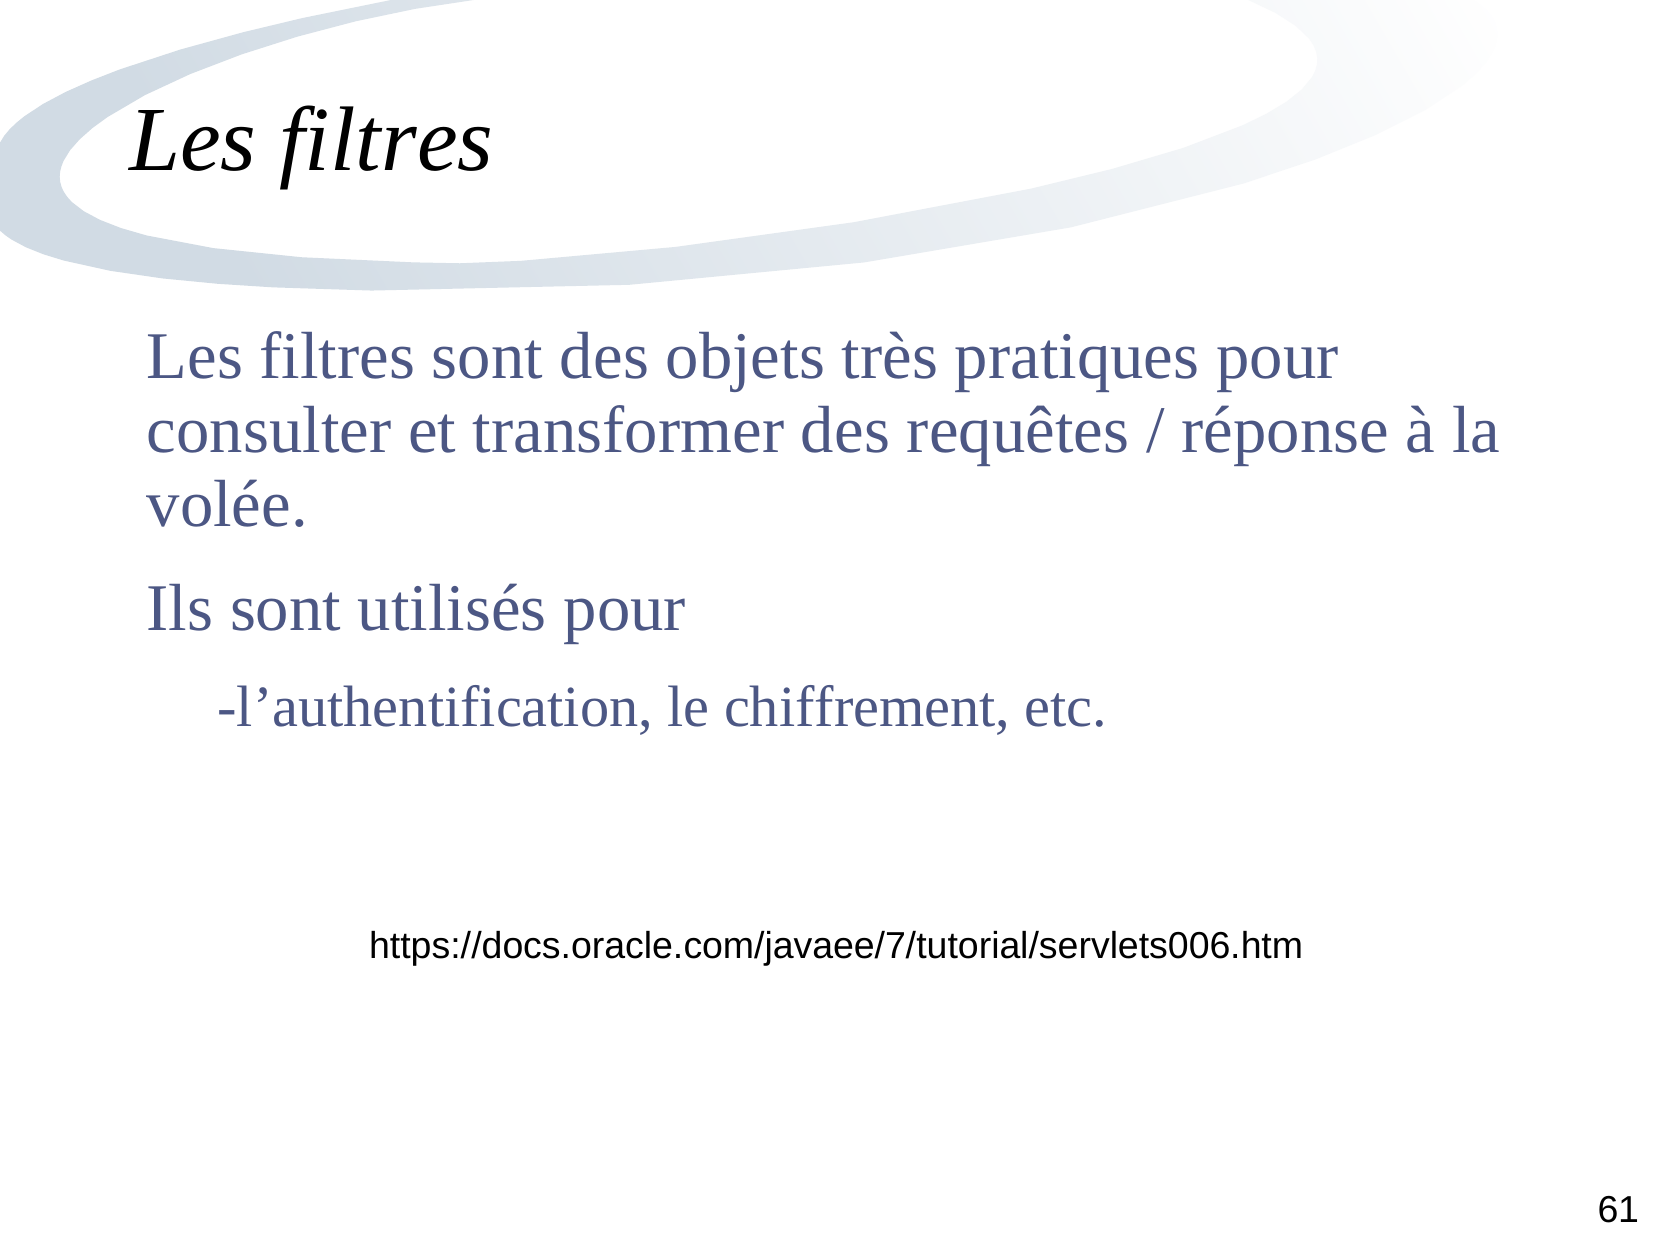

# Les filtres
Les filtres sont des objets très pratiques pour consulter et transformer des requêtes / réponse à la volée.
Ils sont utilisés pour
-l’authentification, le chiffrement, etc.
https://docs.oracle.com/javaee/7/tutorial/servlets006.htm